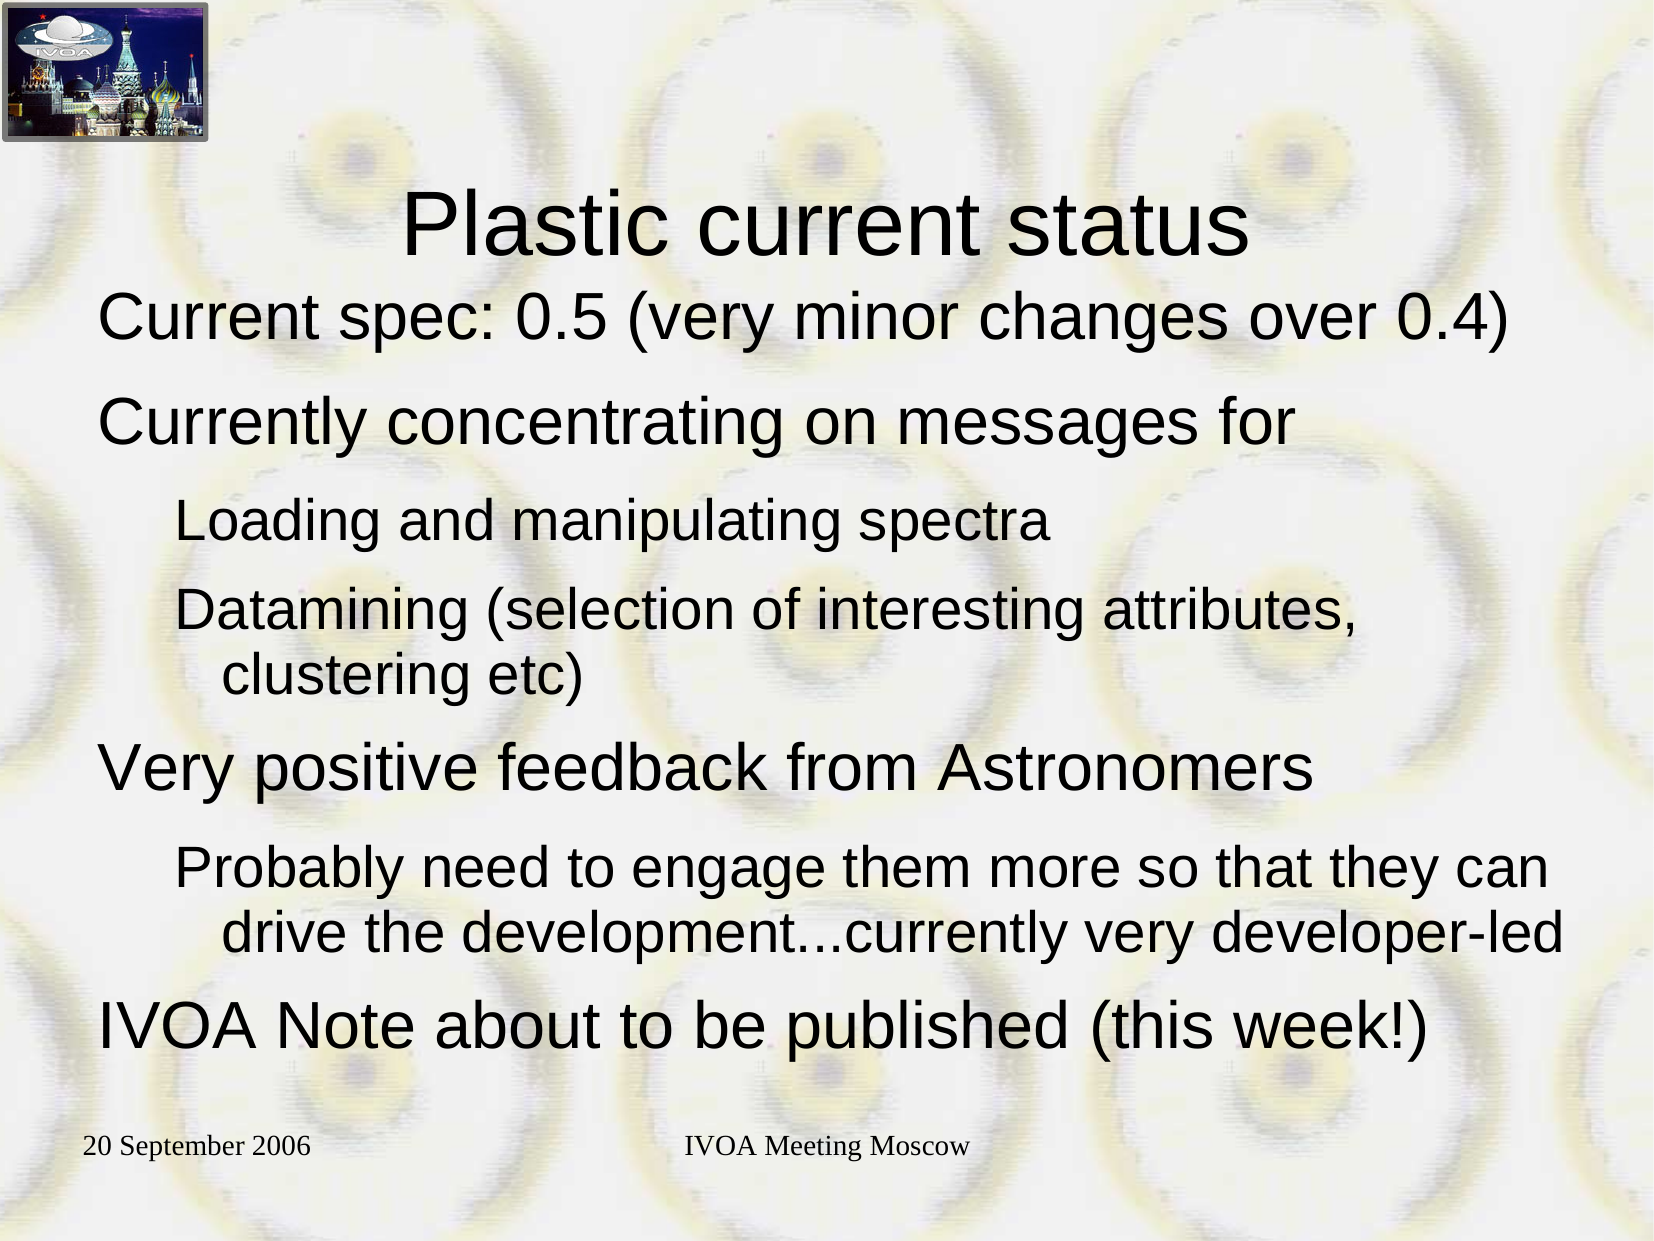

# Plastic current status
Current spec: 0.5 (very minor changes over 0.4)
Currently concentrating on messages for
Loading and manipulating spectra
Datamining (selection of interesting attributes, clustering etc)
Very positive feedback from Astronomers
Probably need to engage them more so that they can drive the development...currently very developer-led
IVOA Note about to be published (this week!)